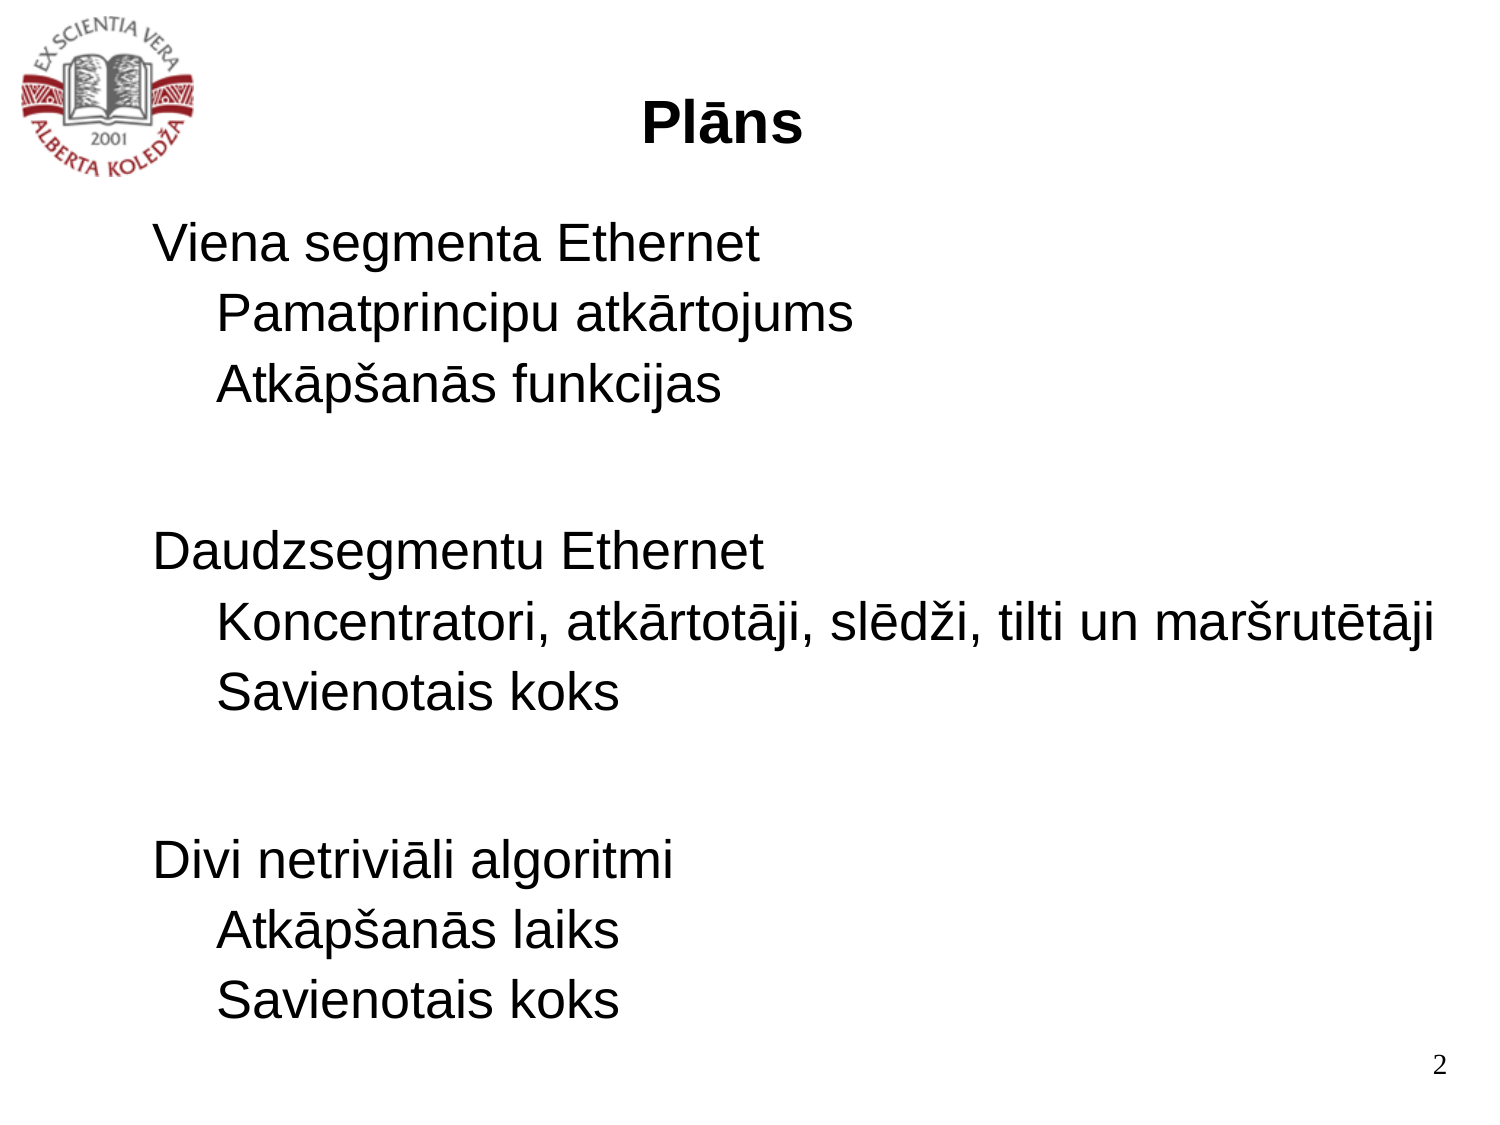

# Plāns
Viena segmenta Ethernet
Pamatprincipu atkārtojums
Atkāpšanās funkcijas
Daudzsegmentu Ethernet
Koncentratori, atkārtotāji, slēdži, tilti un maršrutētāji
Savienotais koks
Divi netriviāli algoritmi
Atkāpšanās laiks
Savienotais koks
2